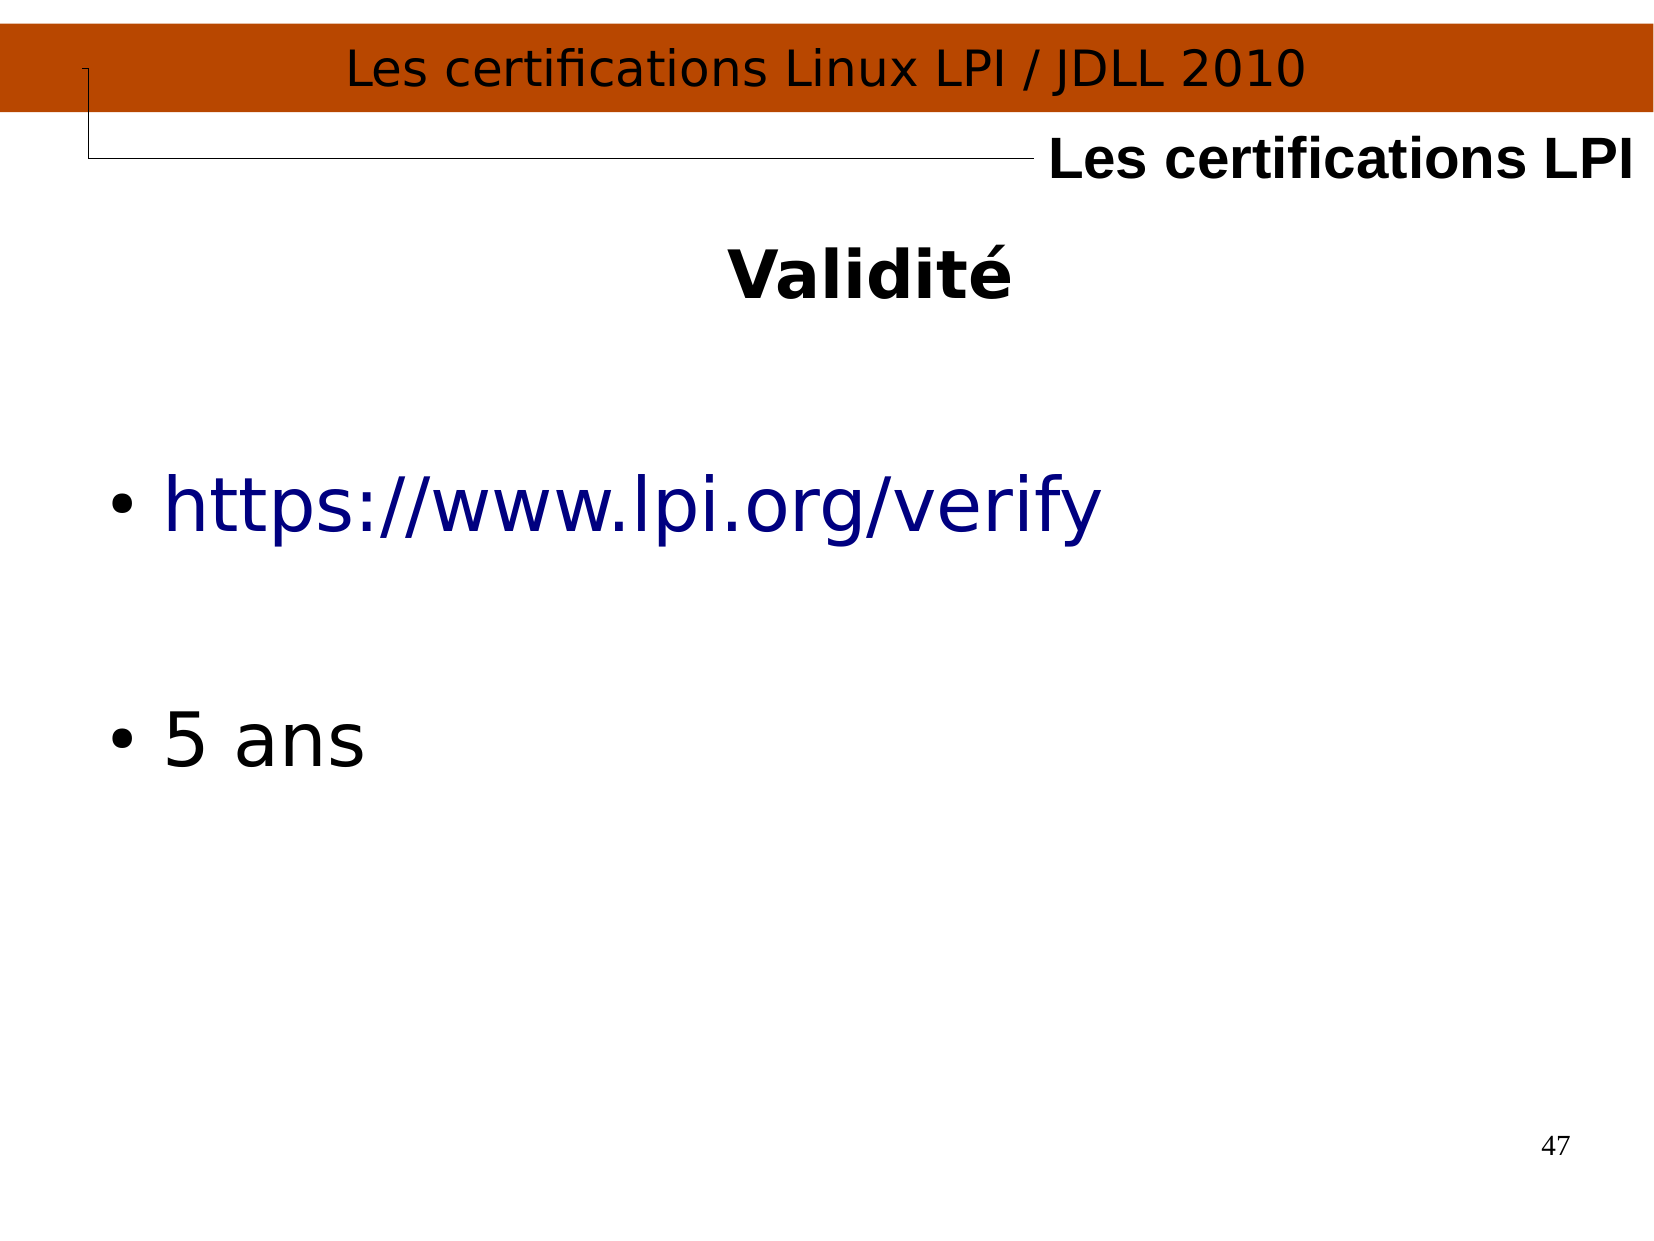

# Les certifications Linux LPI / JDLL 2010
Les certifications LPI
Validité
https://www.lpi.org/verify
5 ans
47